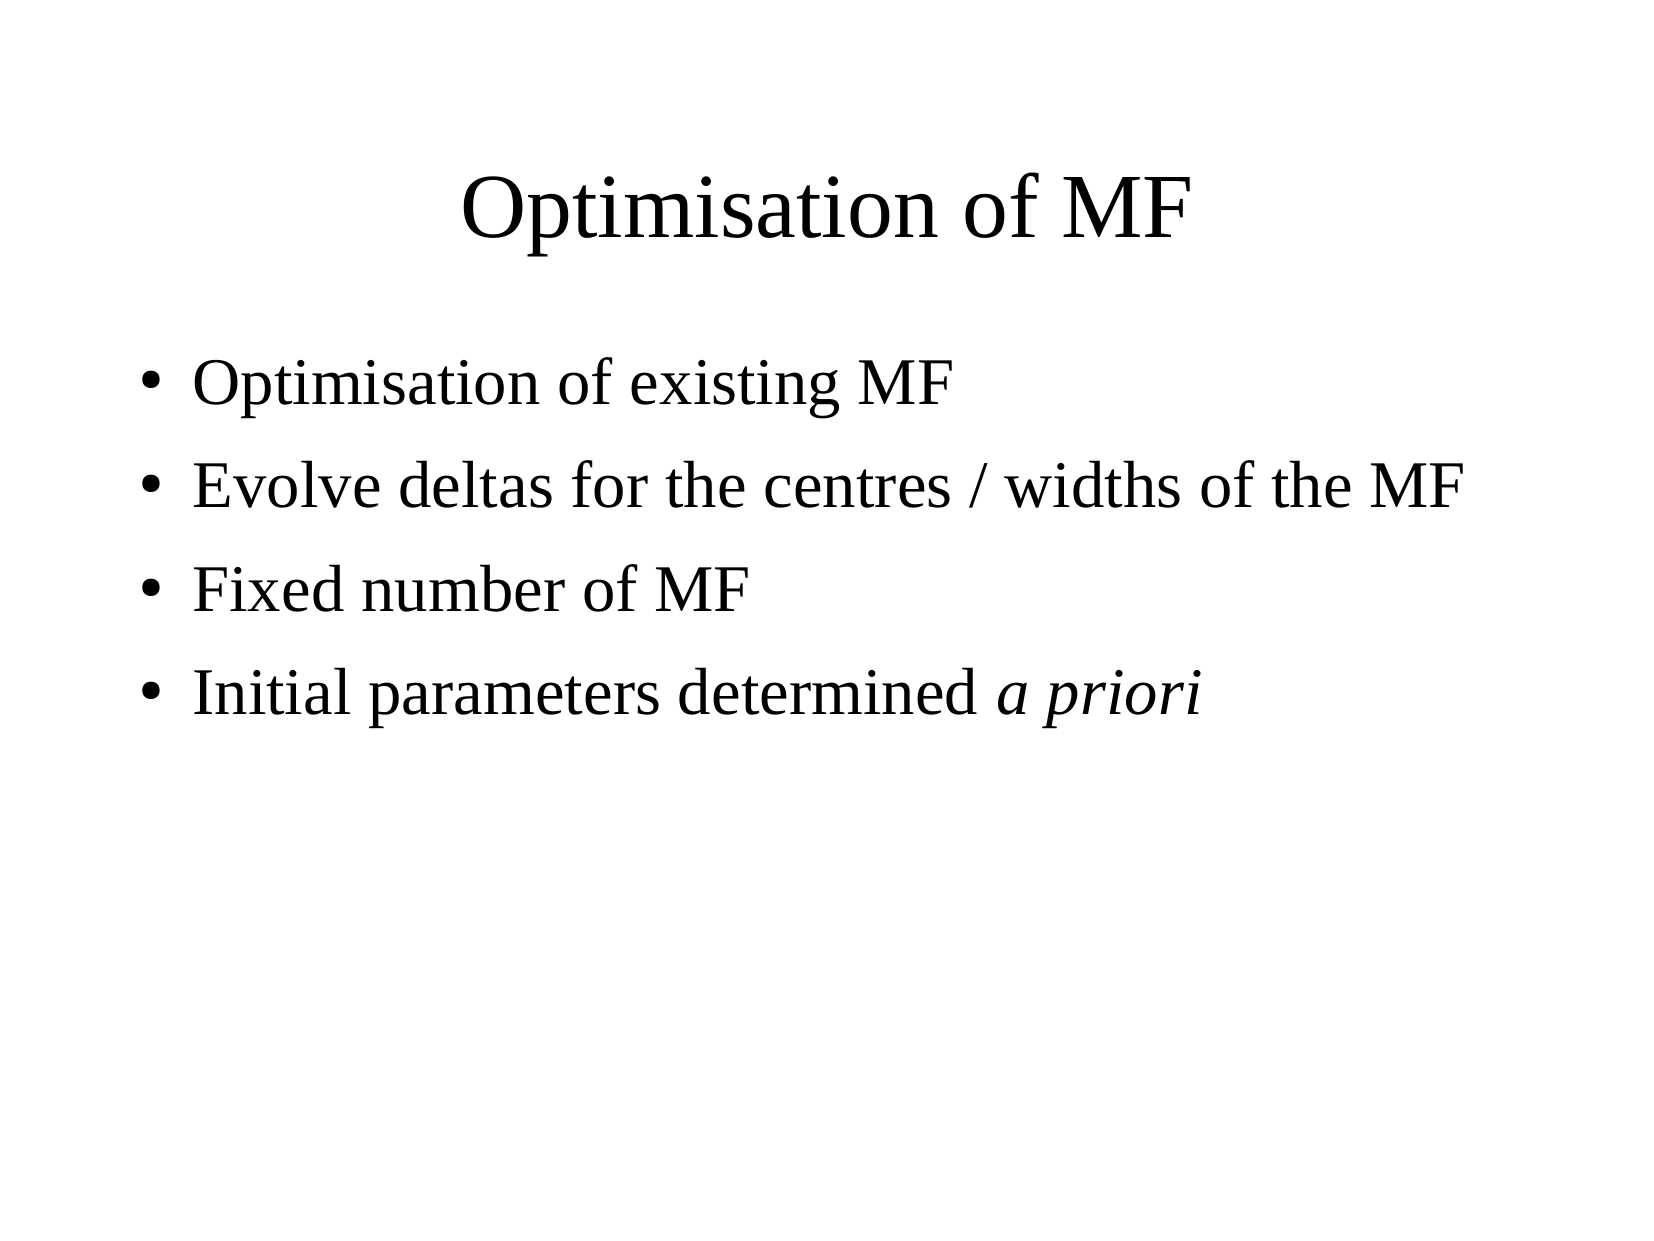

# Optimisation of MF
Optimisation of existing MF
Evolve deltas for the centres / widths of the MF
Fixed number of MF
Initial parameters determined a priori